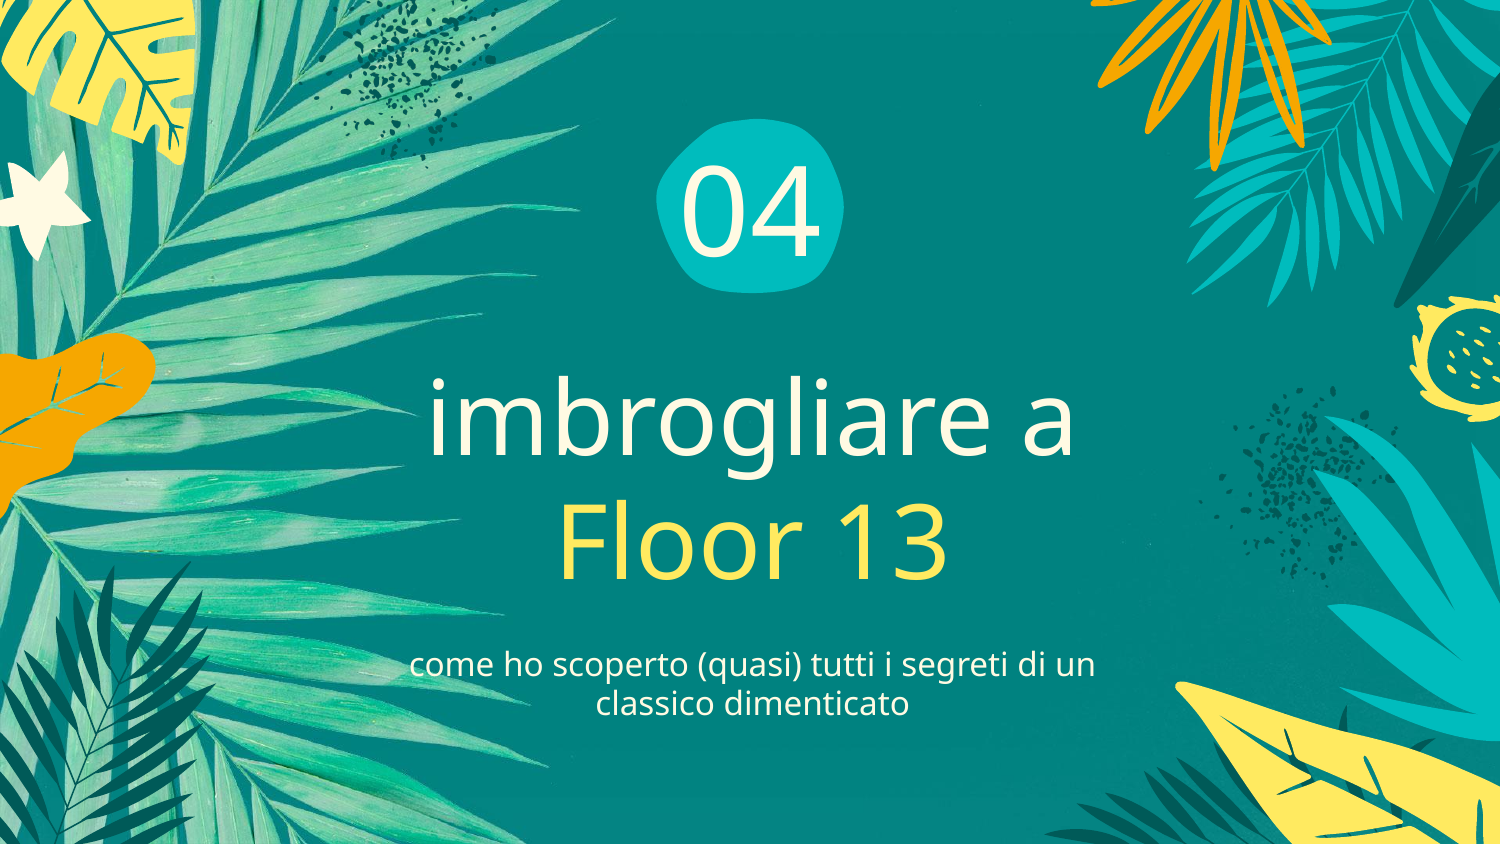

04
# imbrogliare a Floor 13
come ho scoperto (quasi) tutti i segreti di un classico dimenticato